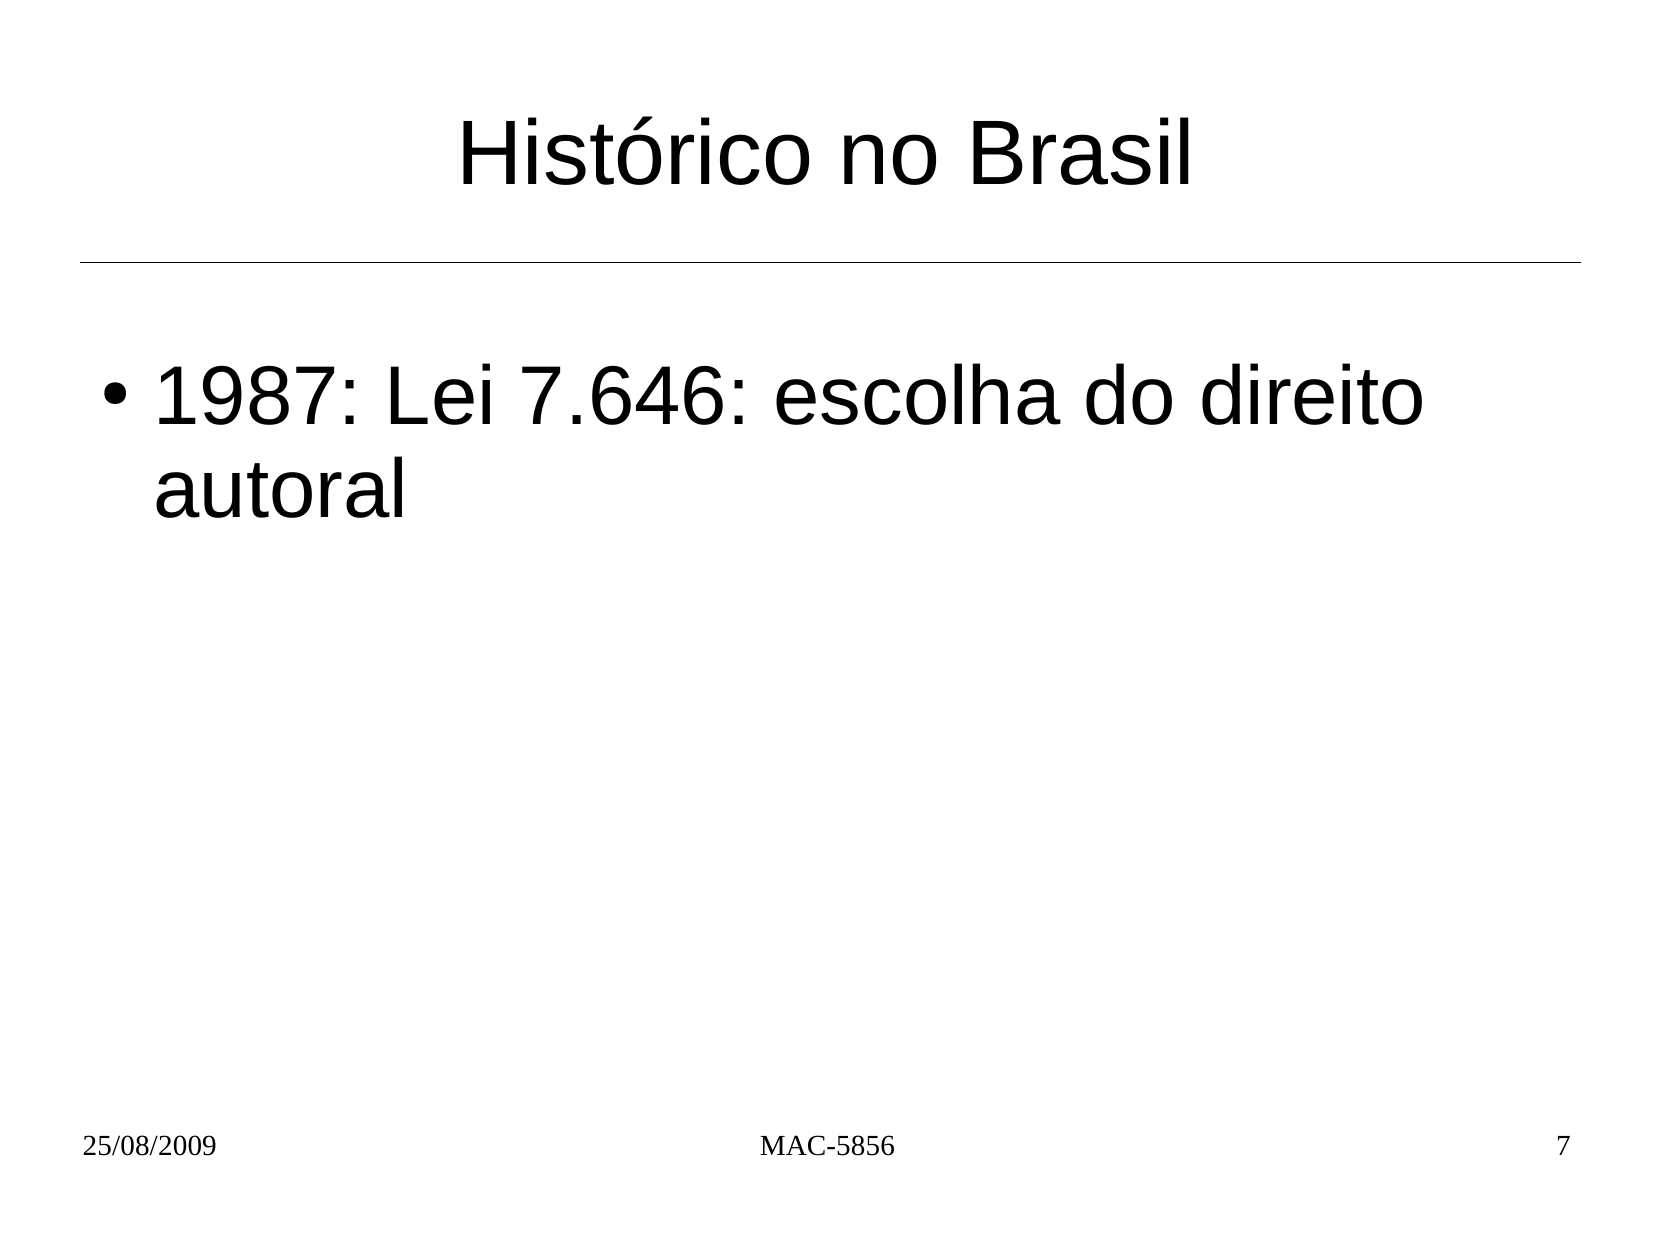

# Histórico no Brasil
1987: Lei 7.646: escolha do direito autoral
25/08/2009
MAC-5856
7